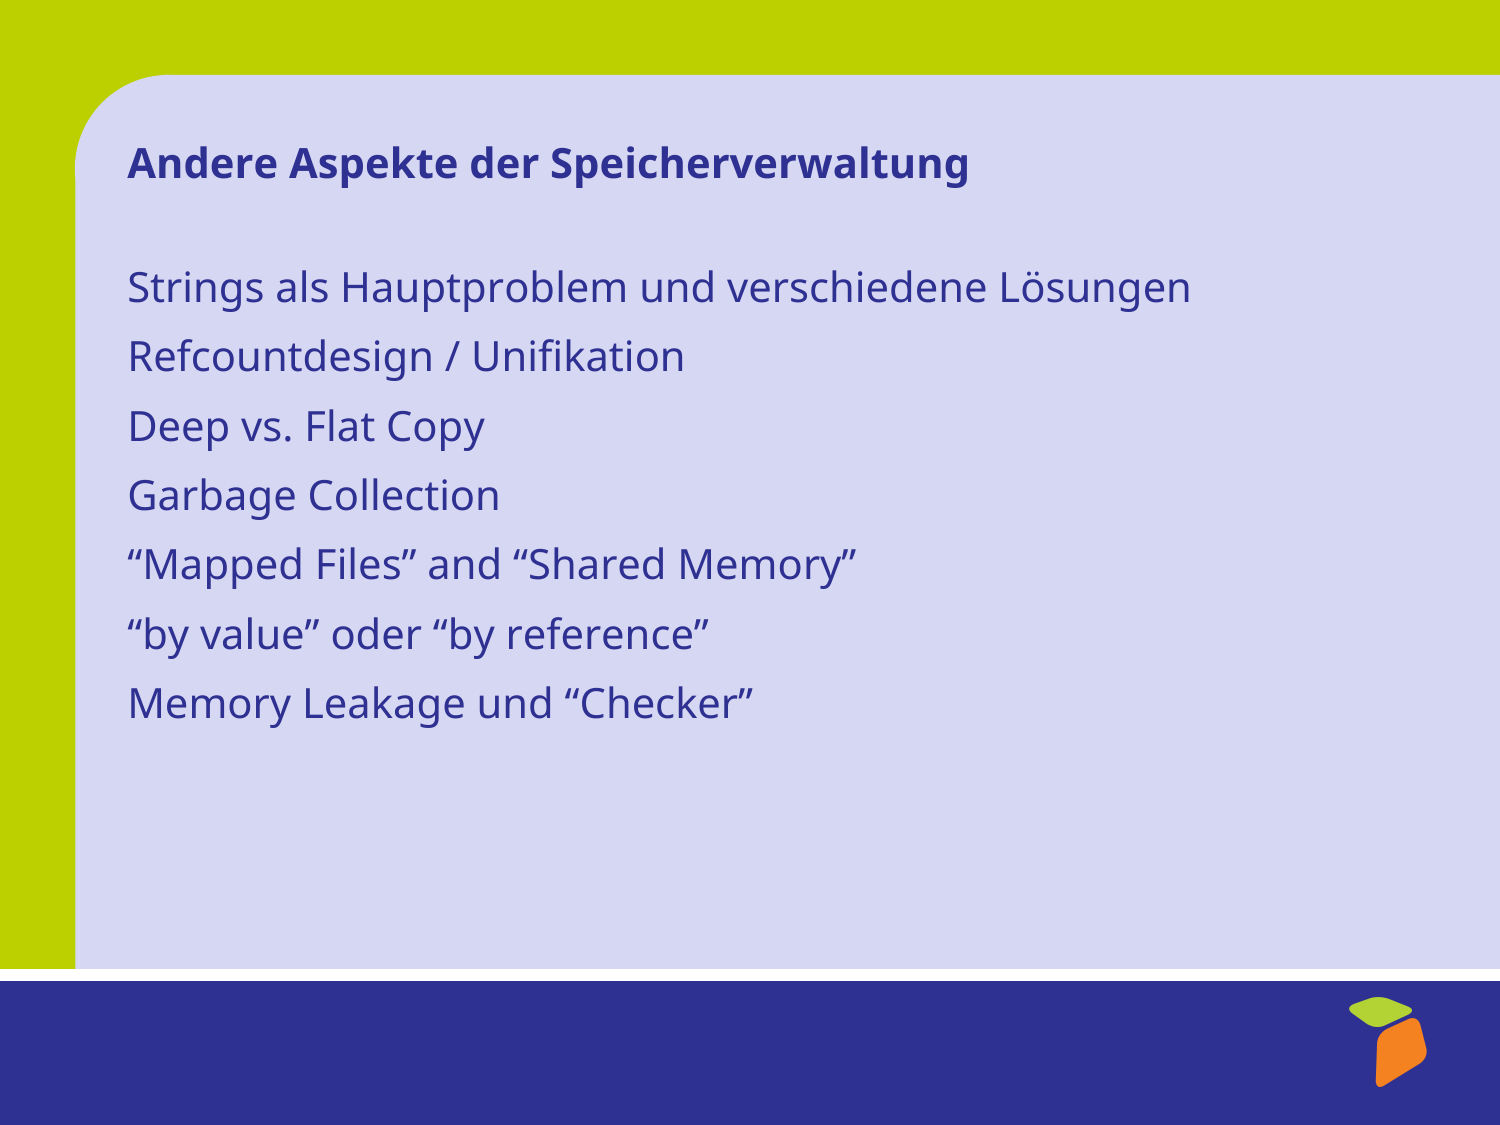

# Andere Aspekte der Speicherverwaltung
Strings als Hauptproblem und verschiedene Lösungen
Refcountdesign / Unifikation
Deep vs. Flat Copy
Garbage Collection
“Mapped Files” and “Shared Memory”
“by value” oder “by reference”
Memory Leakage und “Checker”